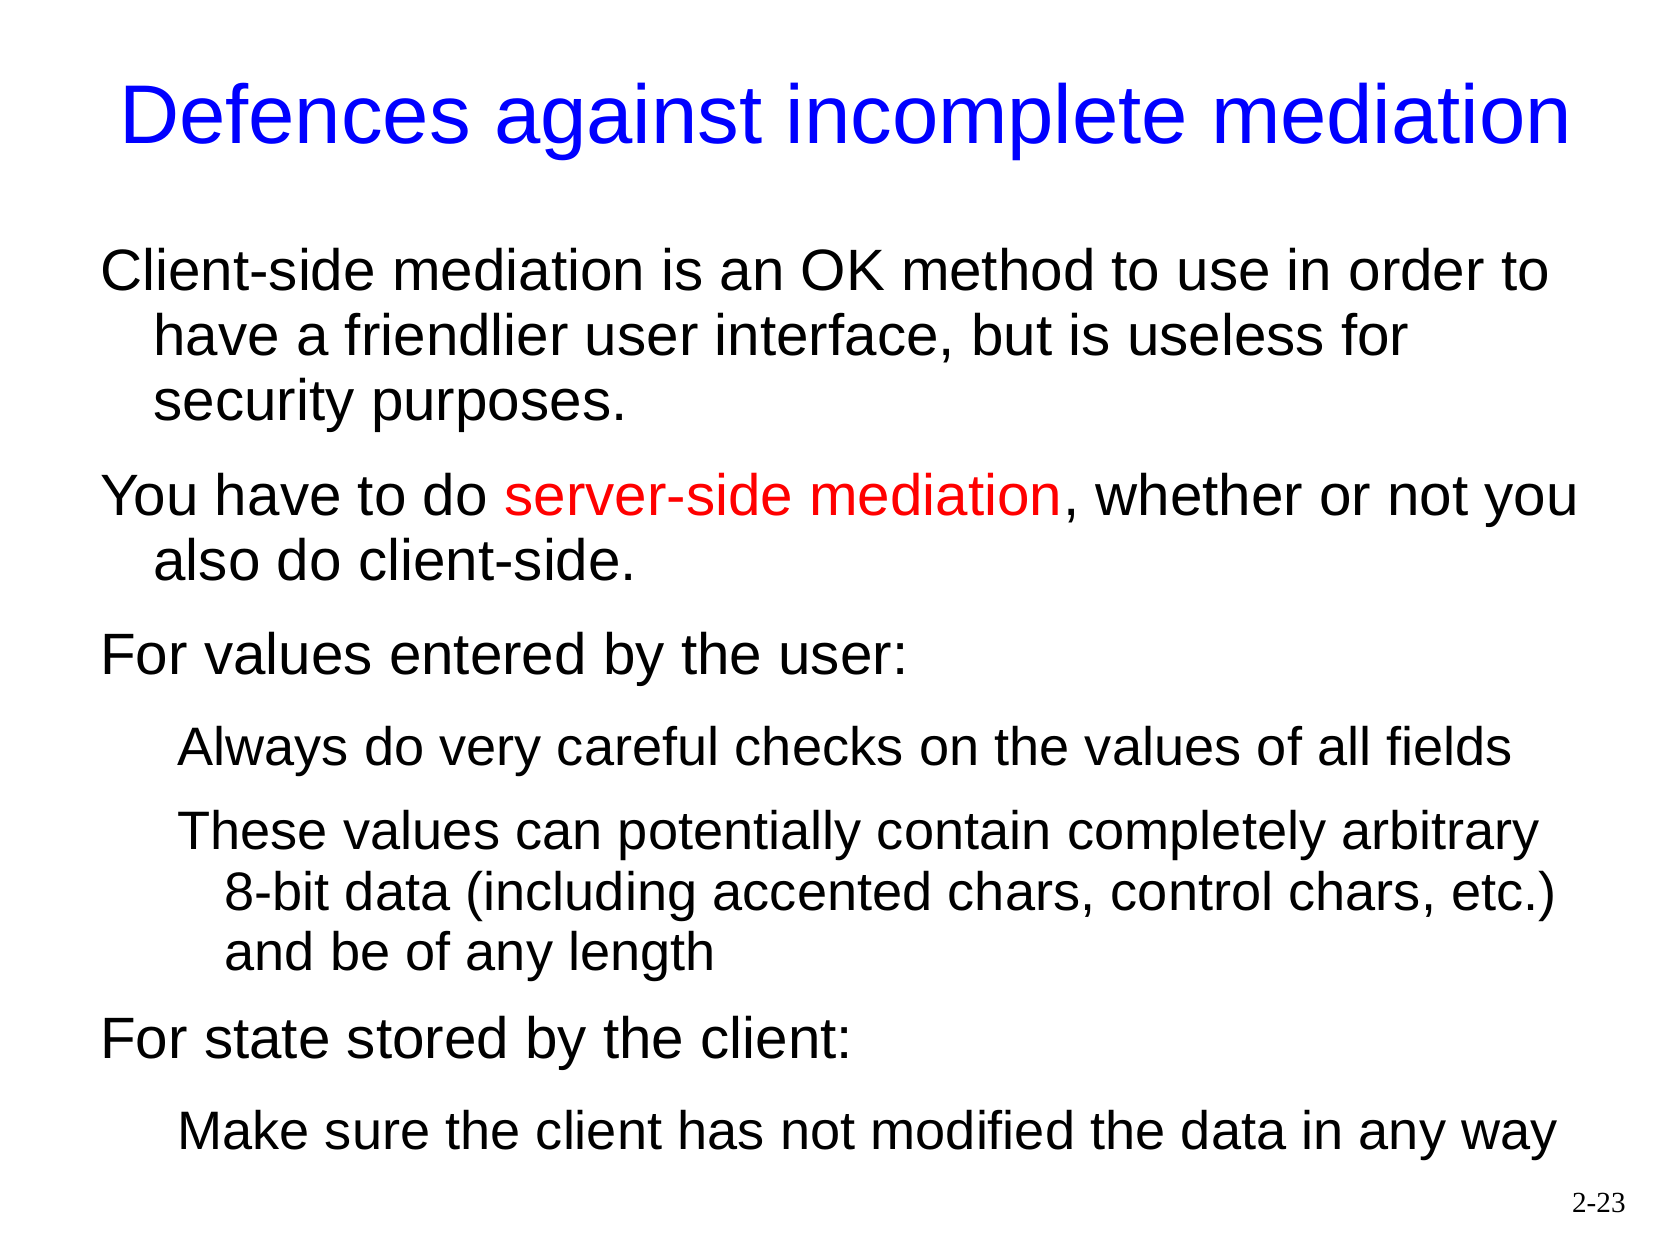

# Defences against incomplete mediation
Client-side mediation is an OK method to use in order to have a friendlier user interface, but is useless for security purposes.
You have to do server-side mediation, whether or not you also do client-side.
For values entered by the user:
Always do very careful checks on the values of all fields
These values can potentially contain completely arbitrary 8-bit data (including accented chars, control chars, etc.) and be of any length
For state stored by the client:
Make sure the client has not modified the data in any way